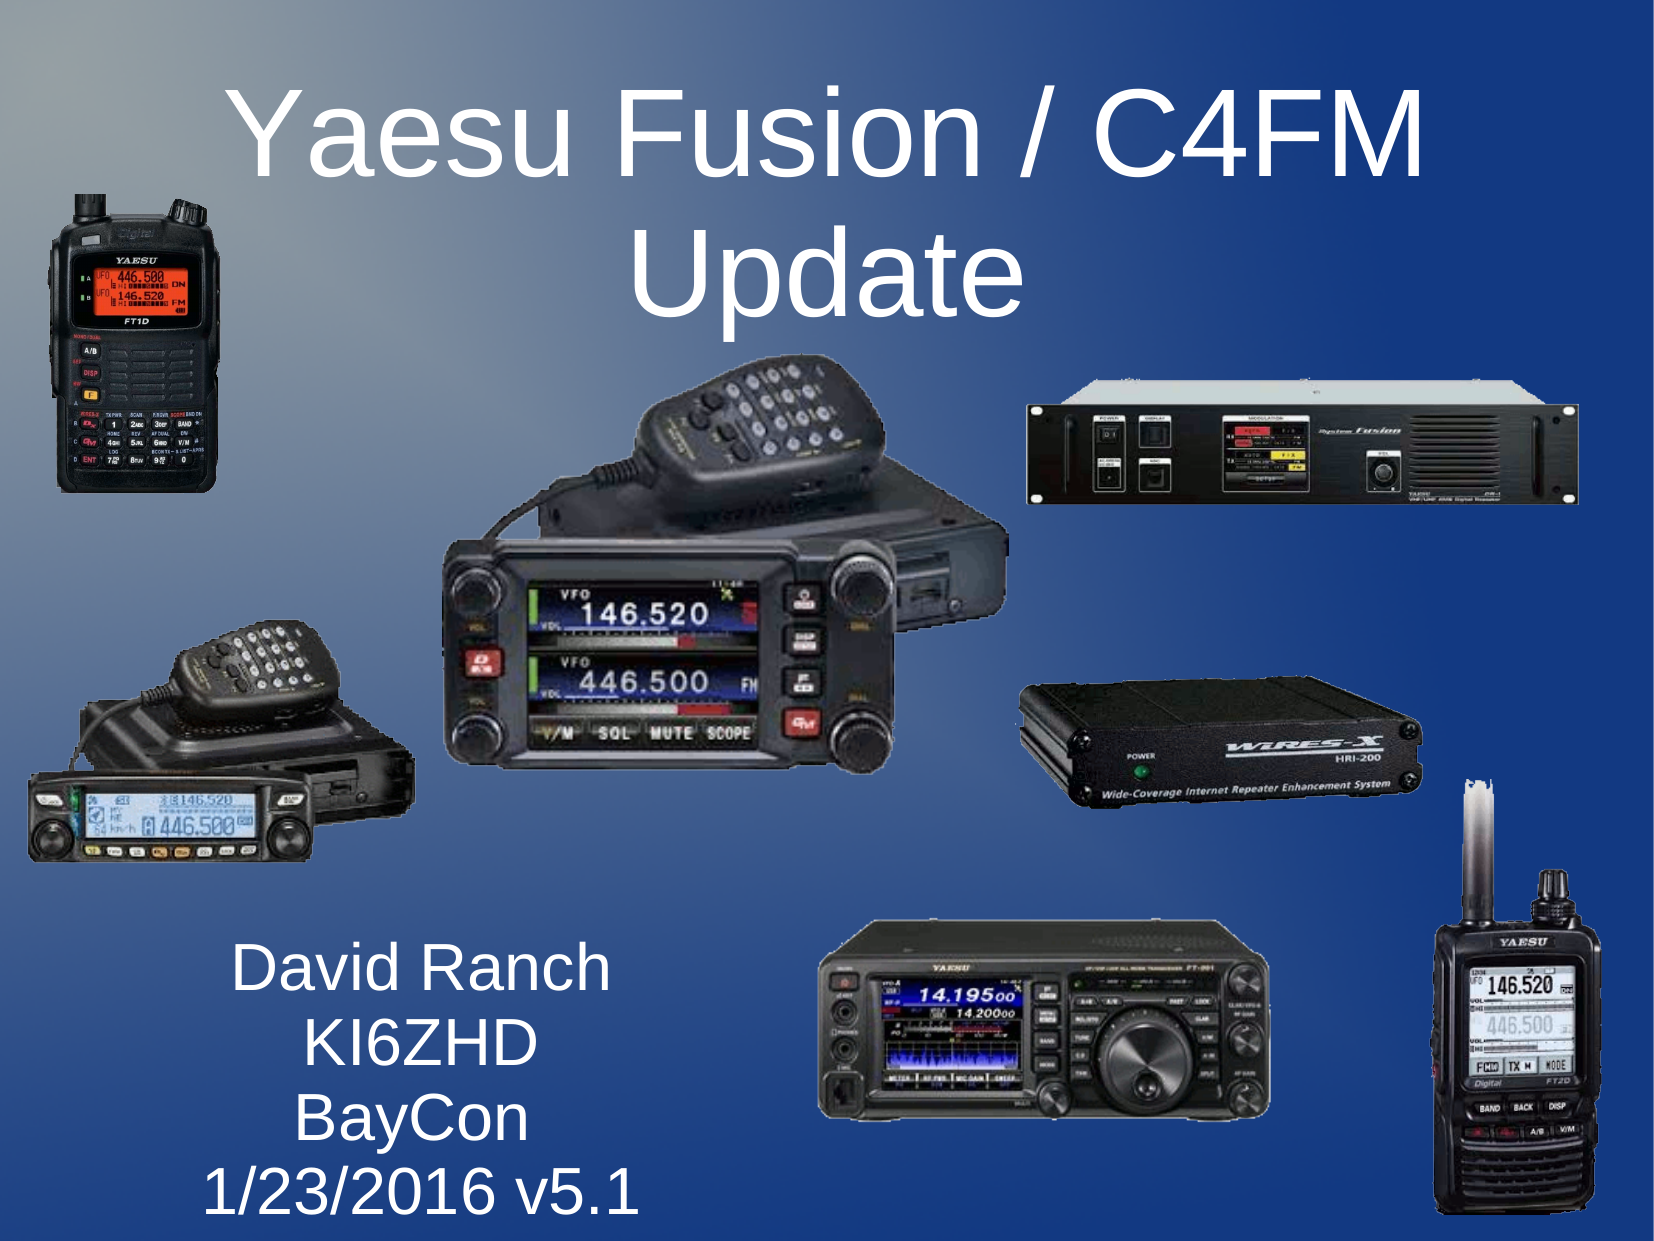

# Yaesu Fusion / C4FM Update
David Ranch
KI6ZHD
BayCon
1/23/2016 v5.1